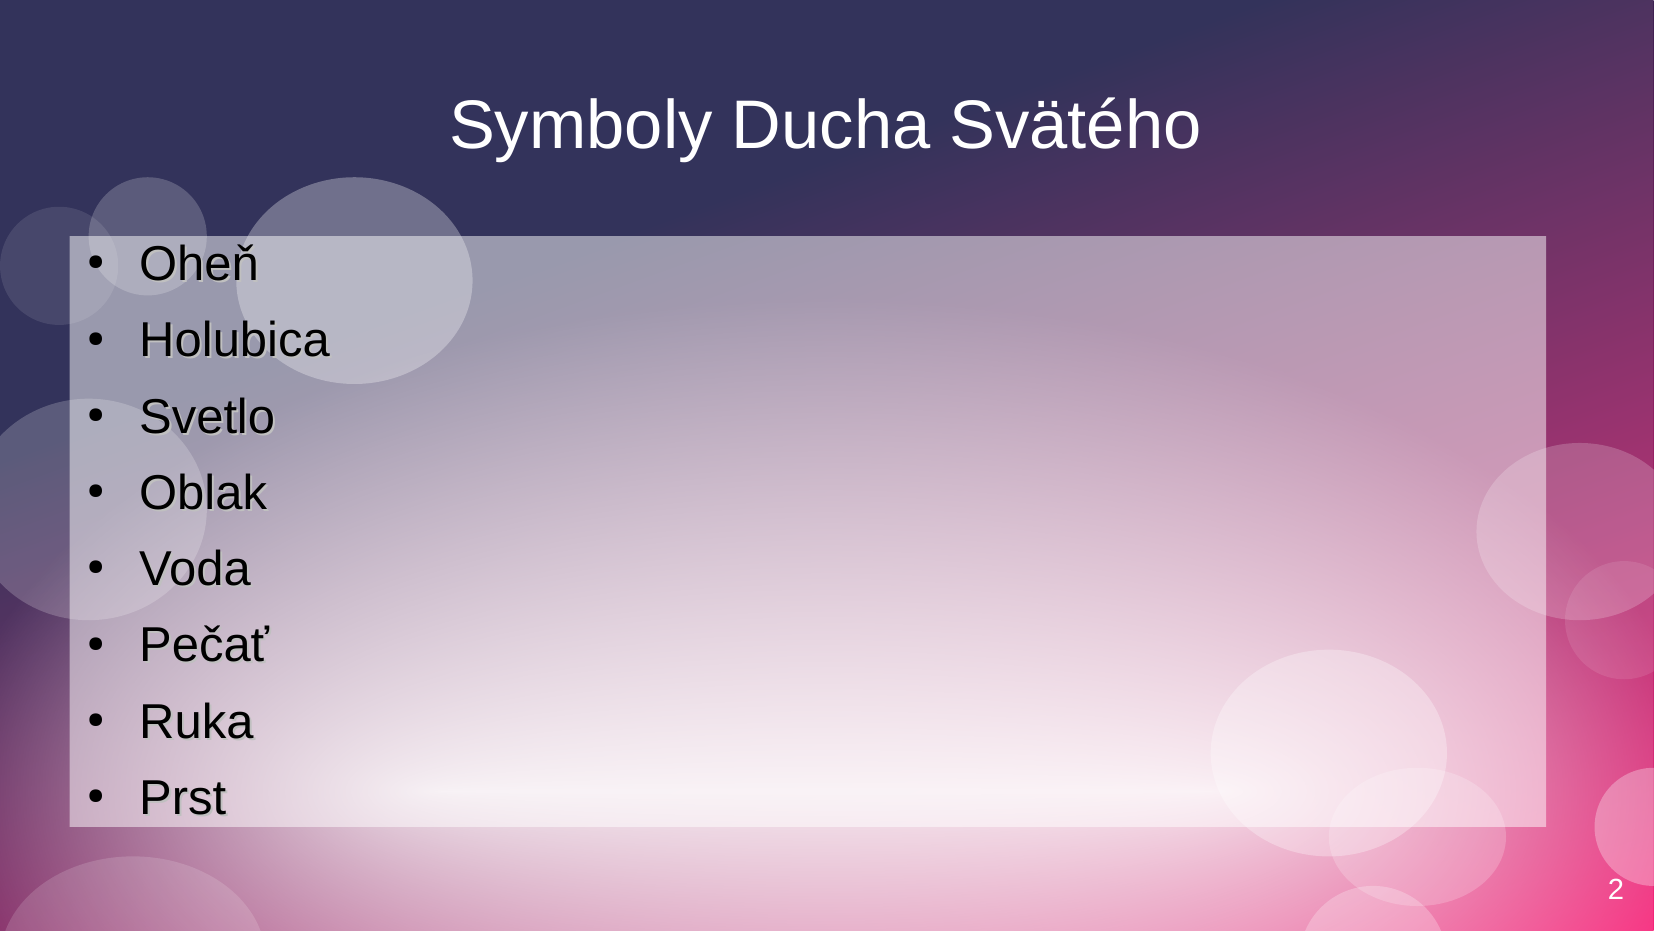

# Symboly Ducha Svätého
Oheň
Holubica
Svetlo
Oblak
Voda
Pečať
Ruka
Prst